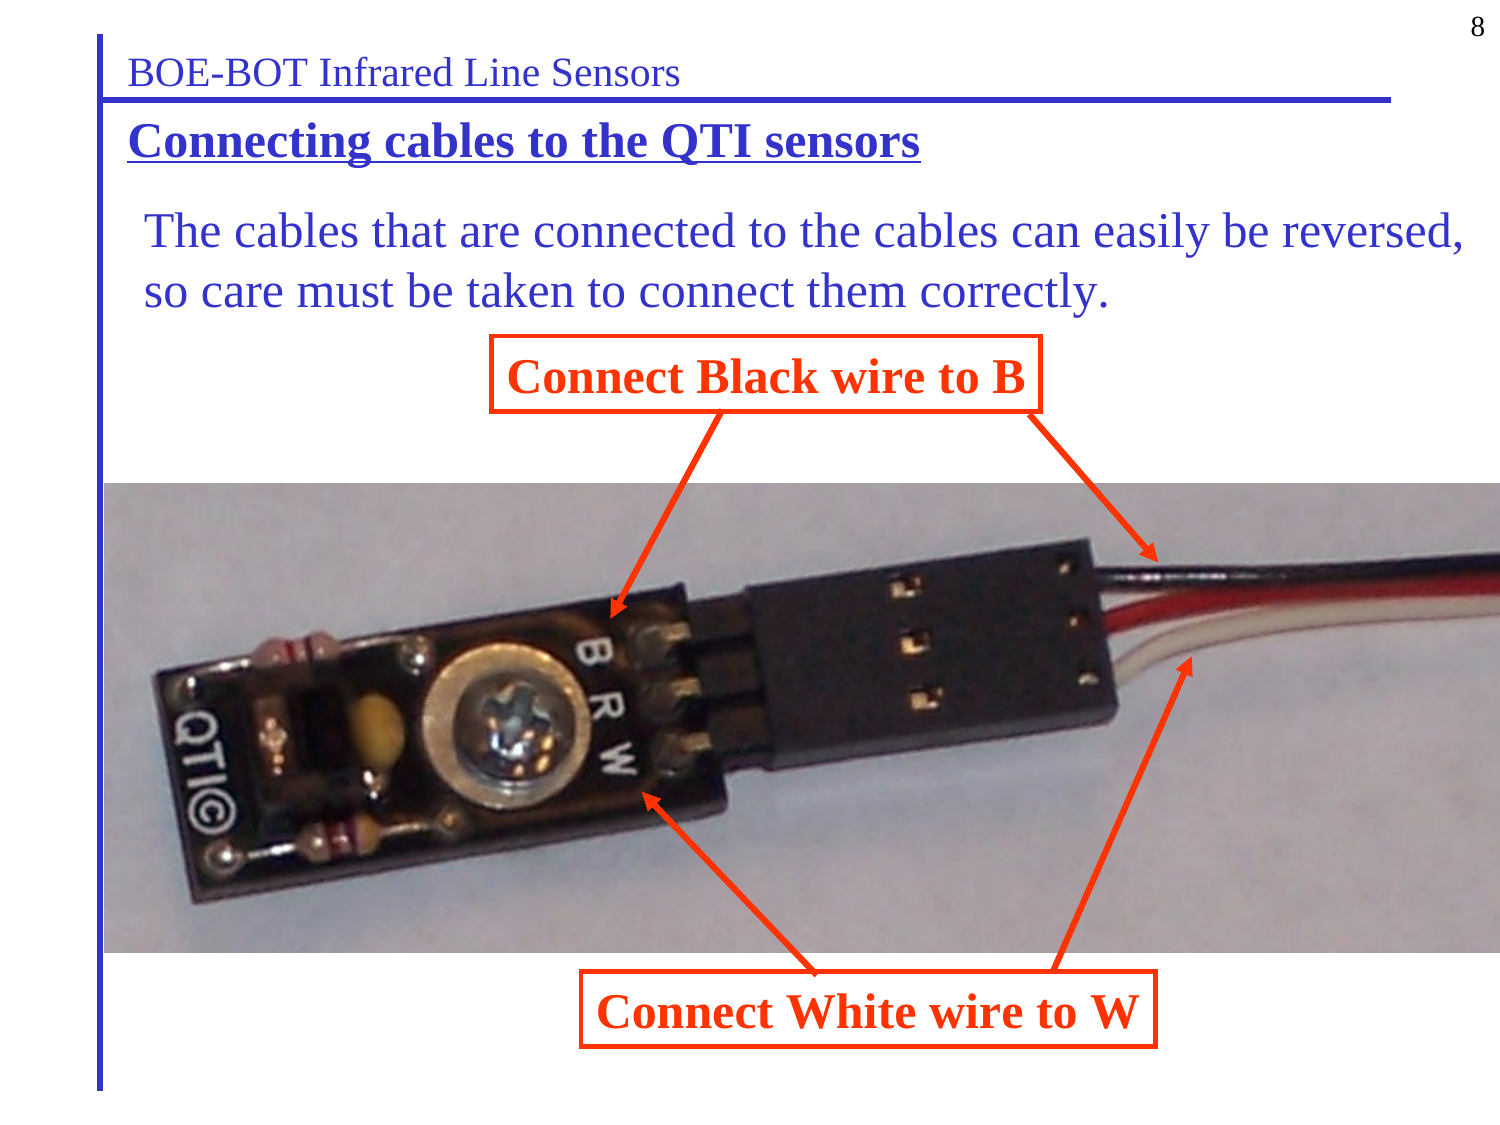

BOE-BOT Infrared Line Sensors
Connecting cables to the QTI sensors
The cables that are connected to the cables can easily be reversed, so care must be taken to connect them correctly.
Connect Black wire to B
Connect White wire to W